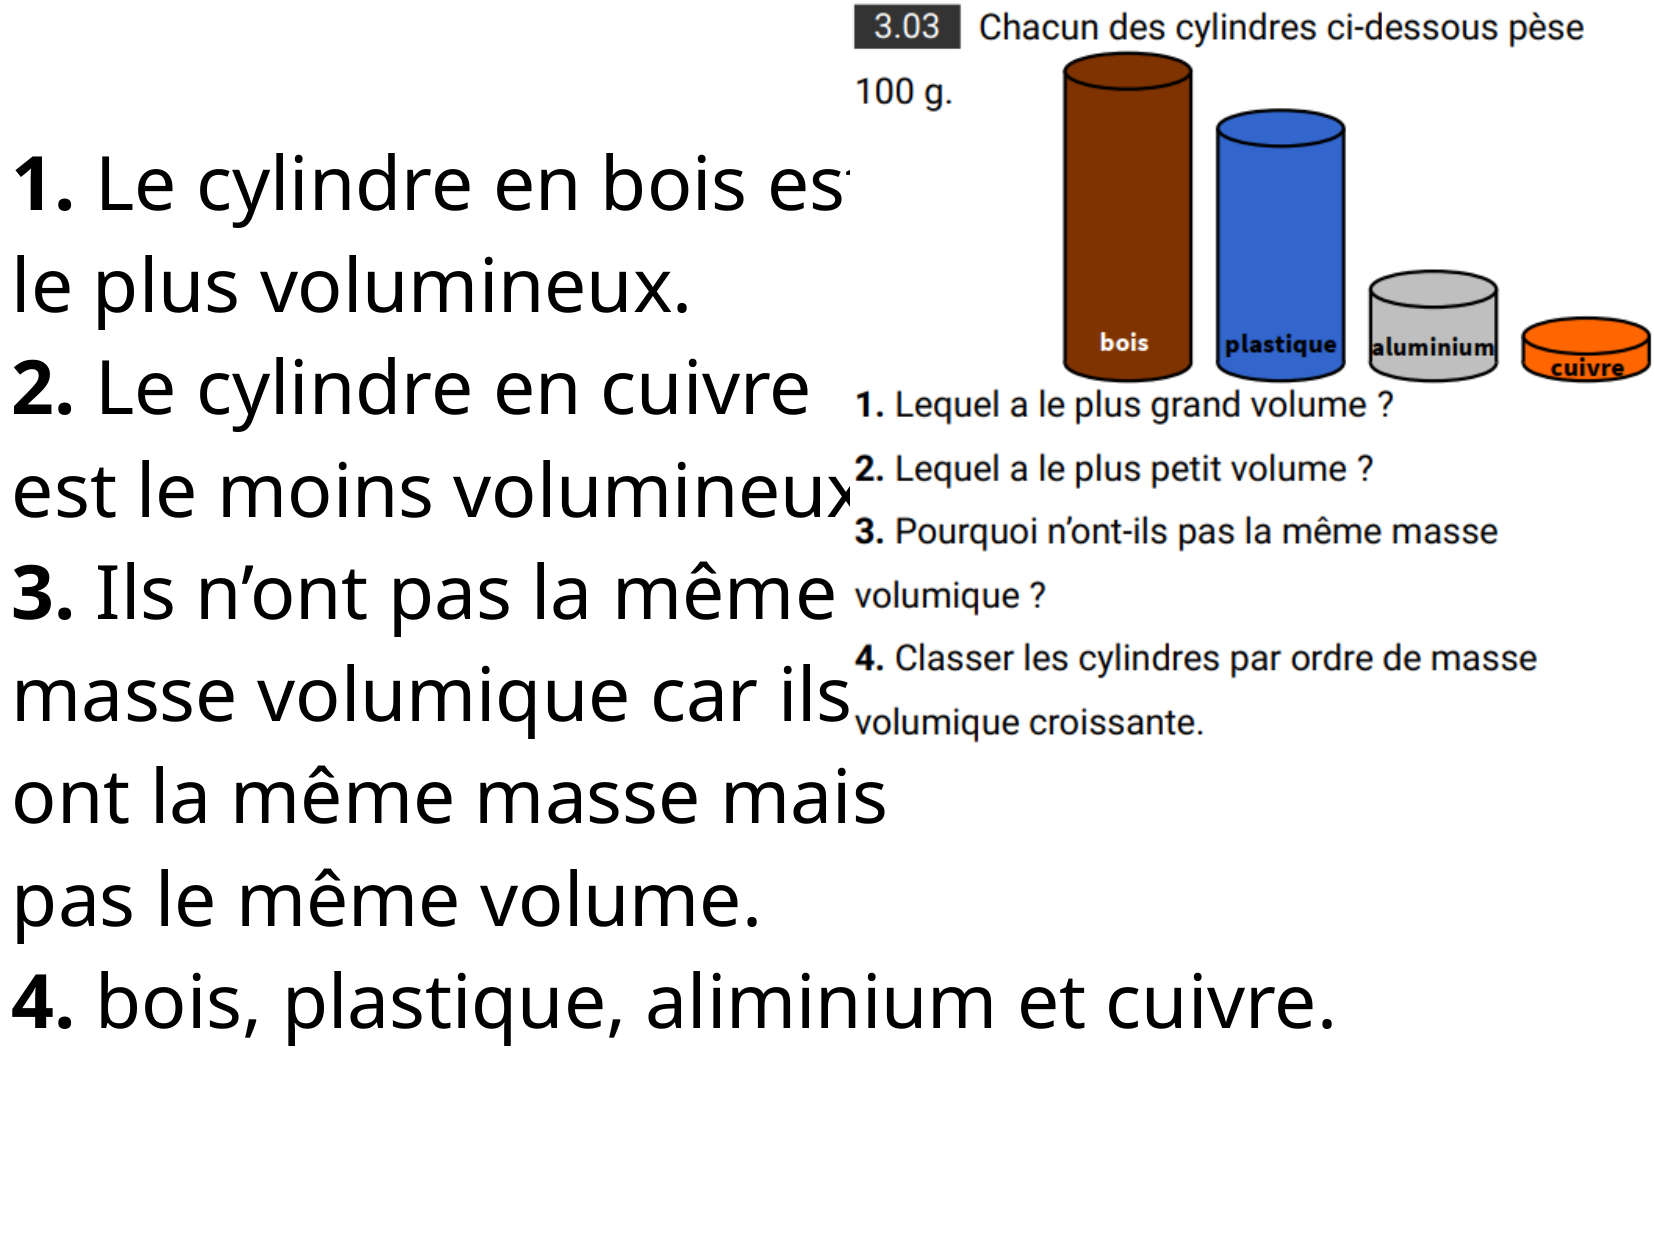

#
1. Le cylindre en bois est
le plus volumineux.
2. Le cylindre en cuivre
est le moins volumineux.
3. Ils n’ont pas la même
masse volumique car ils
ont la même masse mais
pas le même volume.
4. bois, plastique, aliminium et cuivre.